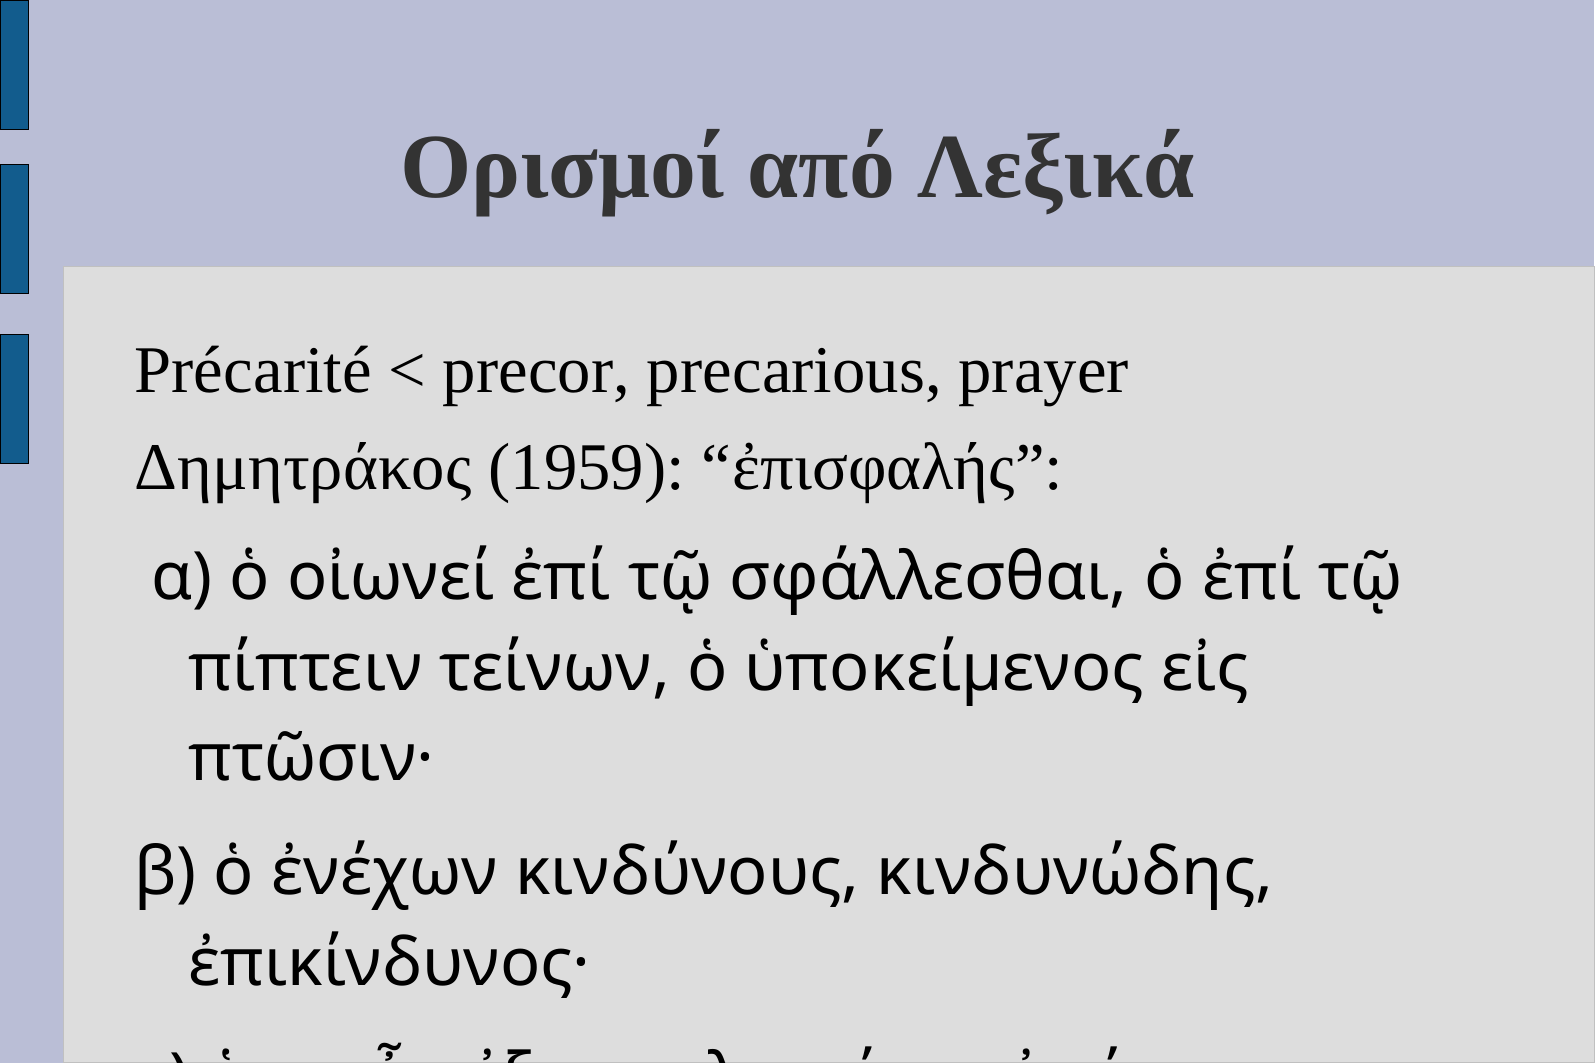

# Ορισμοί από Λεξικά
Précarité < precor, precarious, prayer
Δημητράκος (1959): “ἐπισφαλής”:
 α) ὁ οἰωνεί ἐπί τῷ σφάλλεσθαι, ὁ ἐπί τῷ πίπτειν τείνων, ὁ ὑποκείμενος εἰς πτῶσιν·
β) ὁ ἐνέχων κινδύνους, κινδυνώδης, ἐπικίνδυνος·
γ) ὁ μη ὦν ἐξασφαλισμένος ἀπό ἐπιθέσεως, ἀπό προσβολῆς, οὗ ἡ θέσις εἶναι δι' αὐτόν ἐπικίνδυνος.